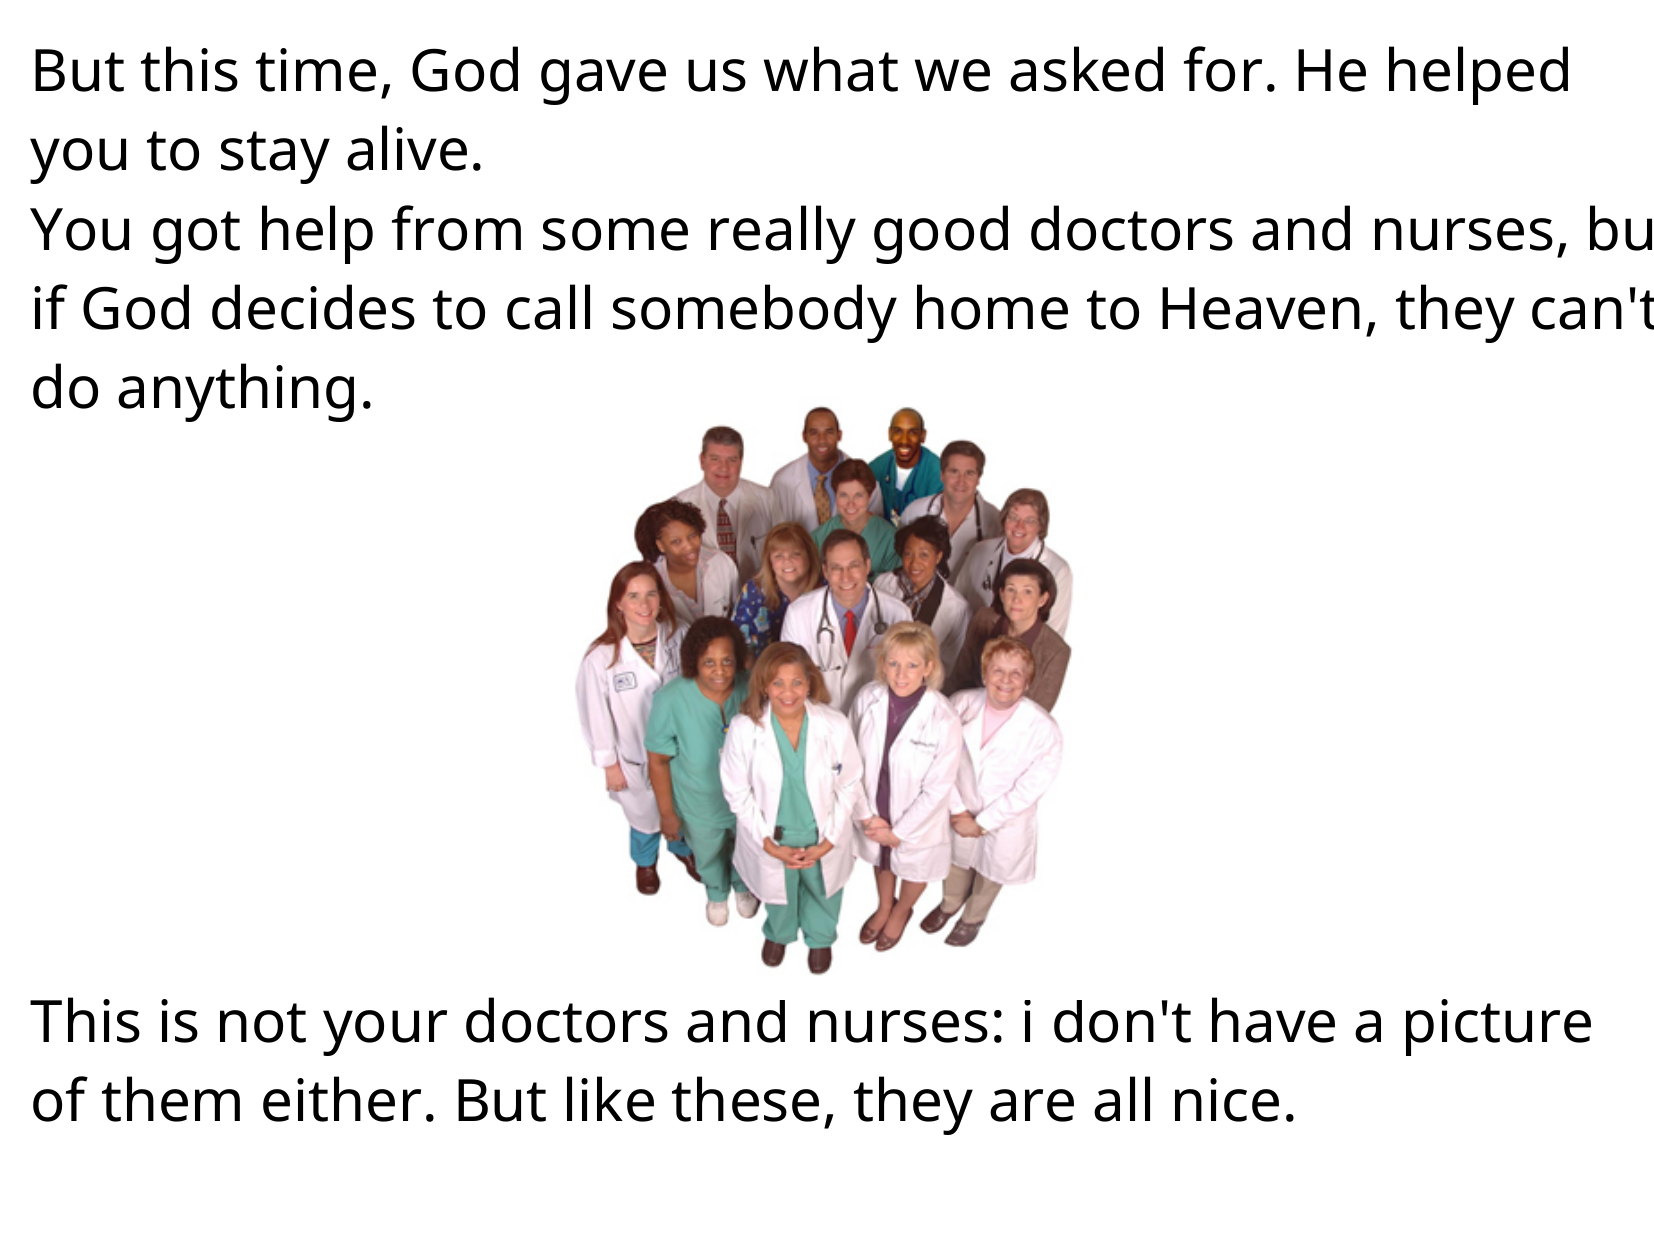

But this time, God gave us what we asked for. He helped
you to stay alive.
You got help from some really good doctors and nurses, but
if God decides to call somebody home to Heaven, they can't
do anything.
This is not your doctors and nurses: i don't have a picture
of them either. But like these, they are all nice.